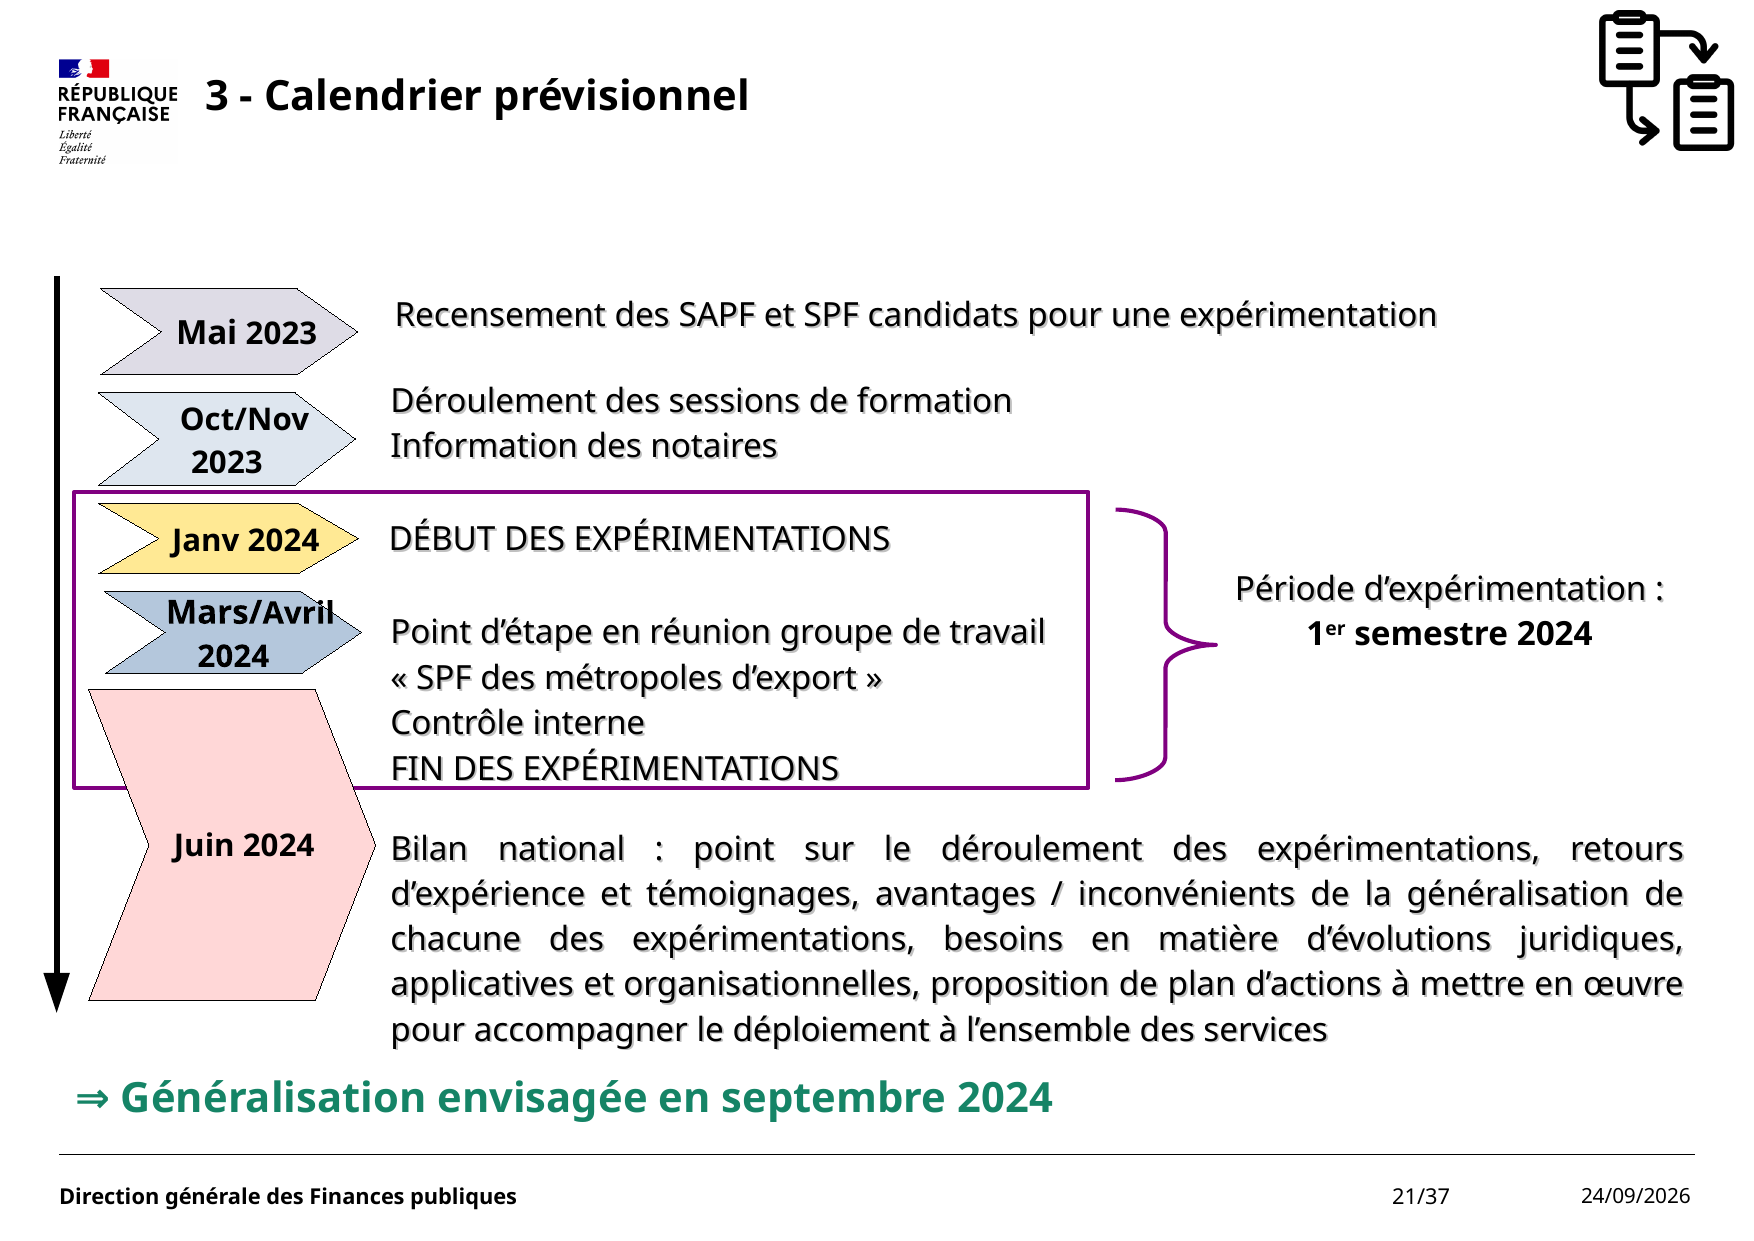

3 - Calendrier prévisionnel
Recensement des SAPF et SPF candidats pour une expérimentation
 Mai 2023
Déroulement des sessions de formation
Information des notaires
 Oct/Nov
2023
 Janv 2024
DÉBUT DES EXPÉRIMENTATIONS
Période d’expérimentation :
1er semestre 2024
 Mars/Avril
2024
Point d’étape en réunion groupe de travail « SPF des métropoles d’export »
 Juin 2024
Contrôle interne
FIN DES EXPÉRIMENTATIONS
Bilan national : point sur le déroulement des expérimentations, retours d’expérience et témoignages, avantages / inconvénients de la généralisation de chacune des expérimentations, besoins en matière d’évolutions juridiques, applicatives et organisationnelles, proposition de plan d’actions à mettre en œuvre pour accompagner le déploiement à l’ensemble des services
⇒ Généralisation envisagée en septembre 2024